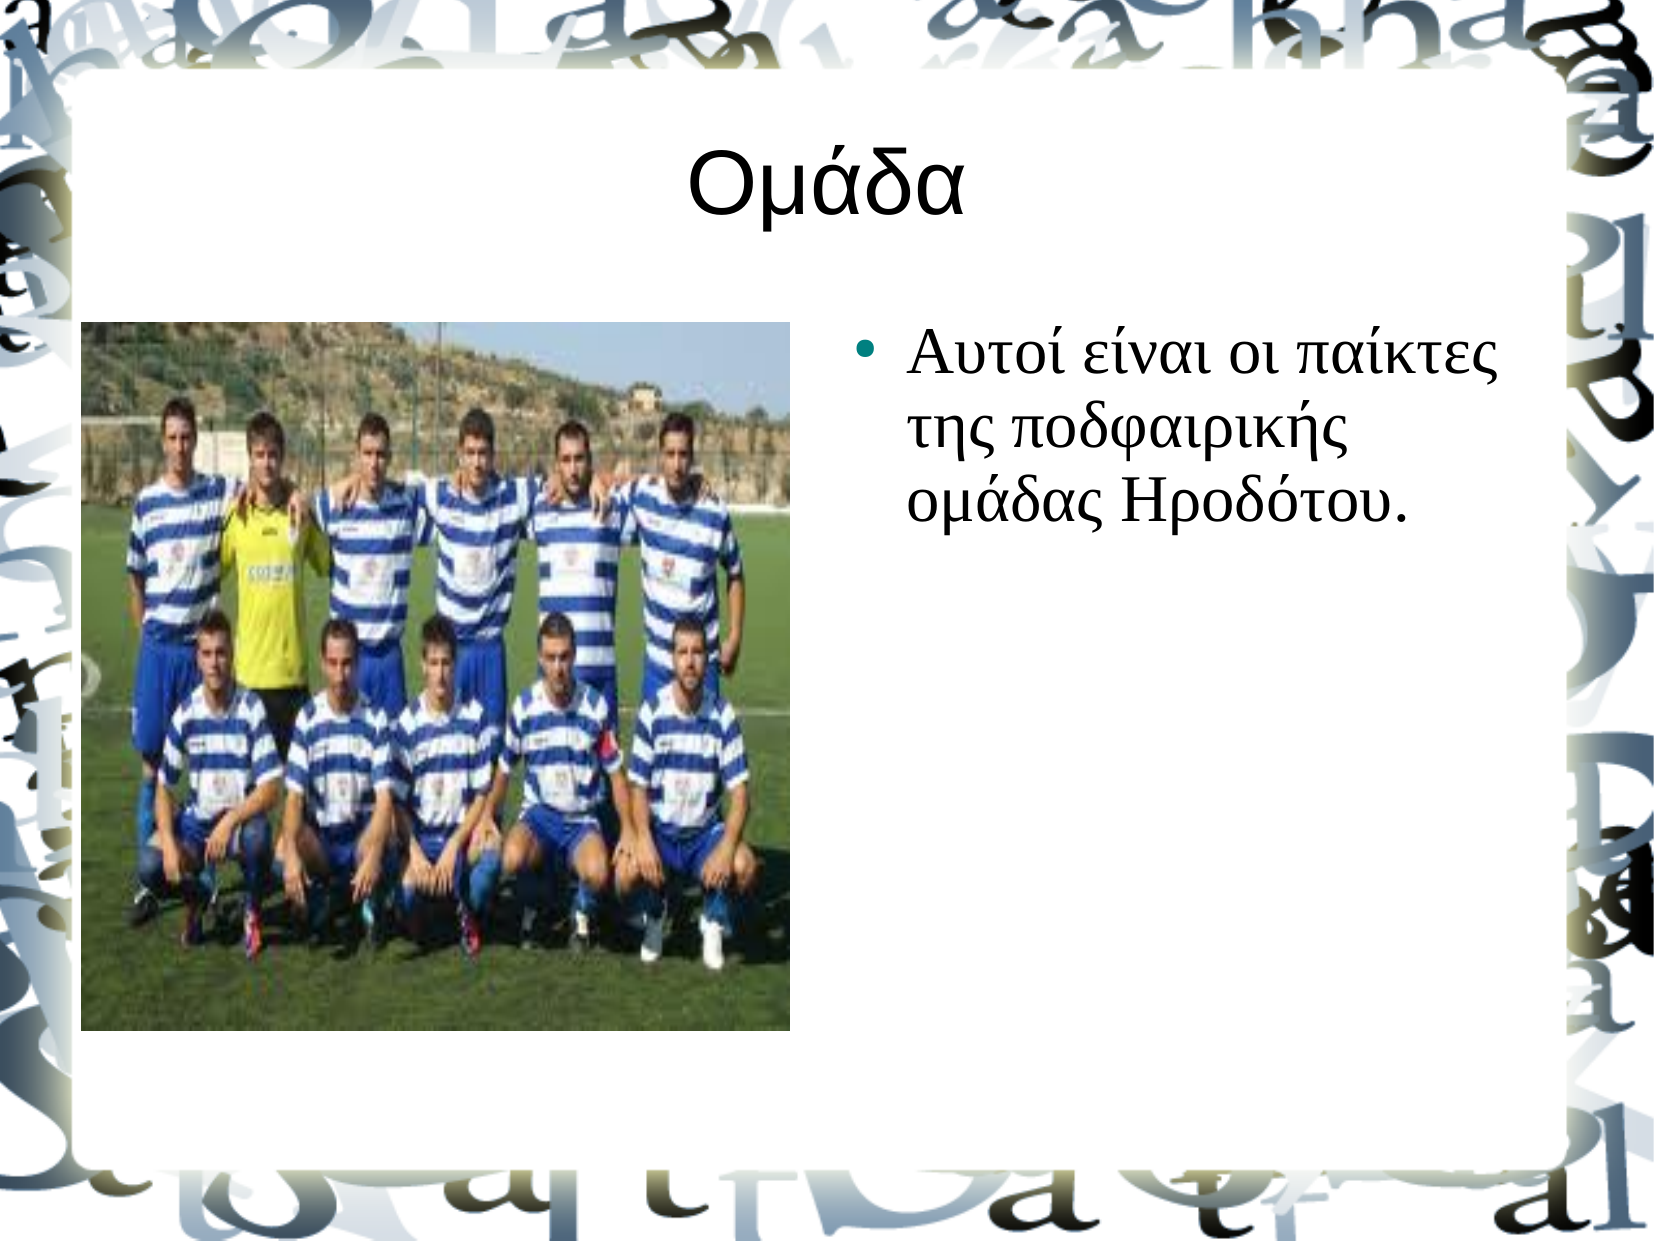

# Ομάδα
Αυτοί είναι οι παίκτες της ποδφαιρικής ομάδας Ηροδότου.